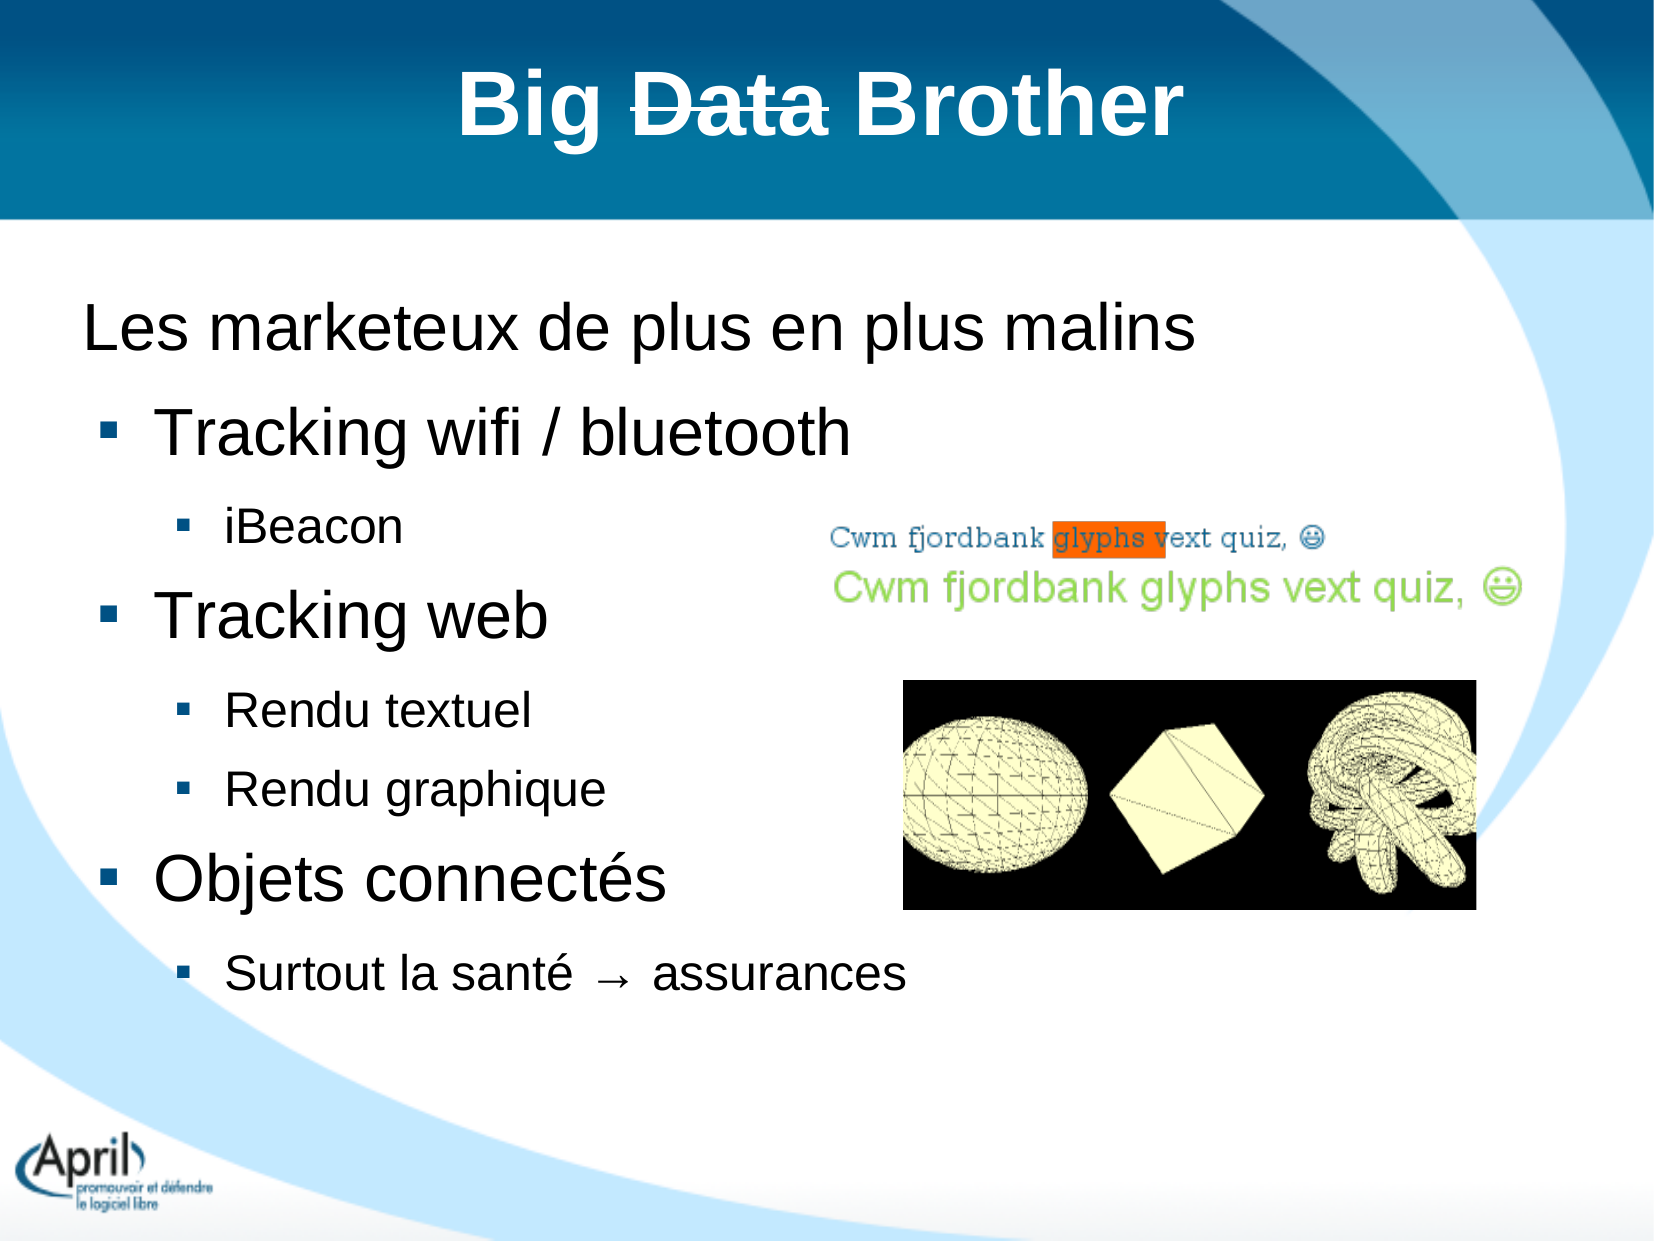

# Big Data Brother
Les marketeux de plus en plus malins
Tracking wifi / bluetooth
iBeacon
Tracking web
Rendu textuel
Rendu graphique
Objets connectés
Surtout la santé → assurances